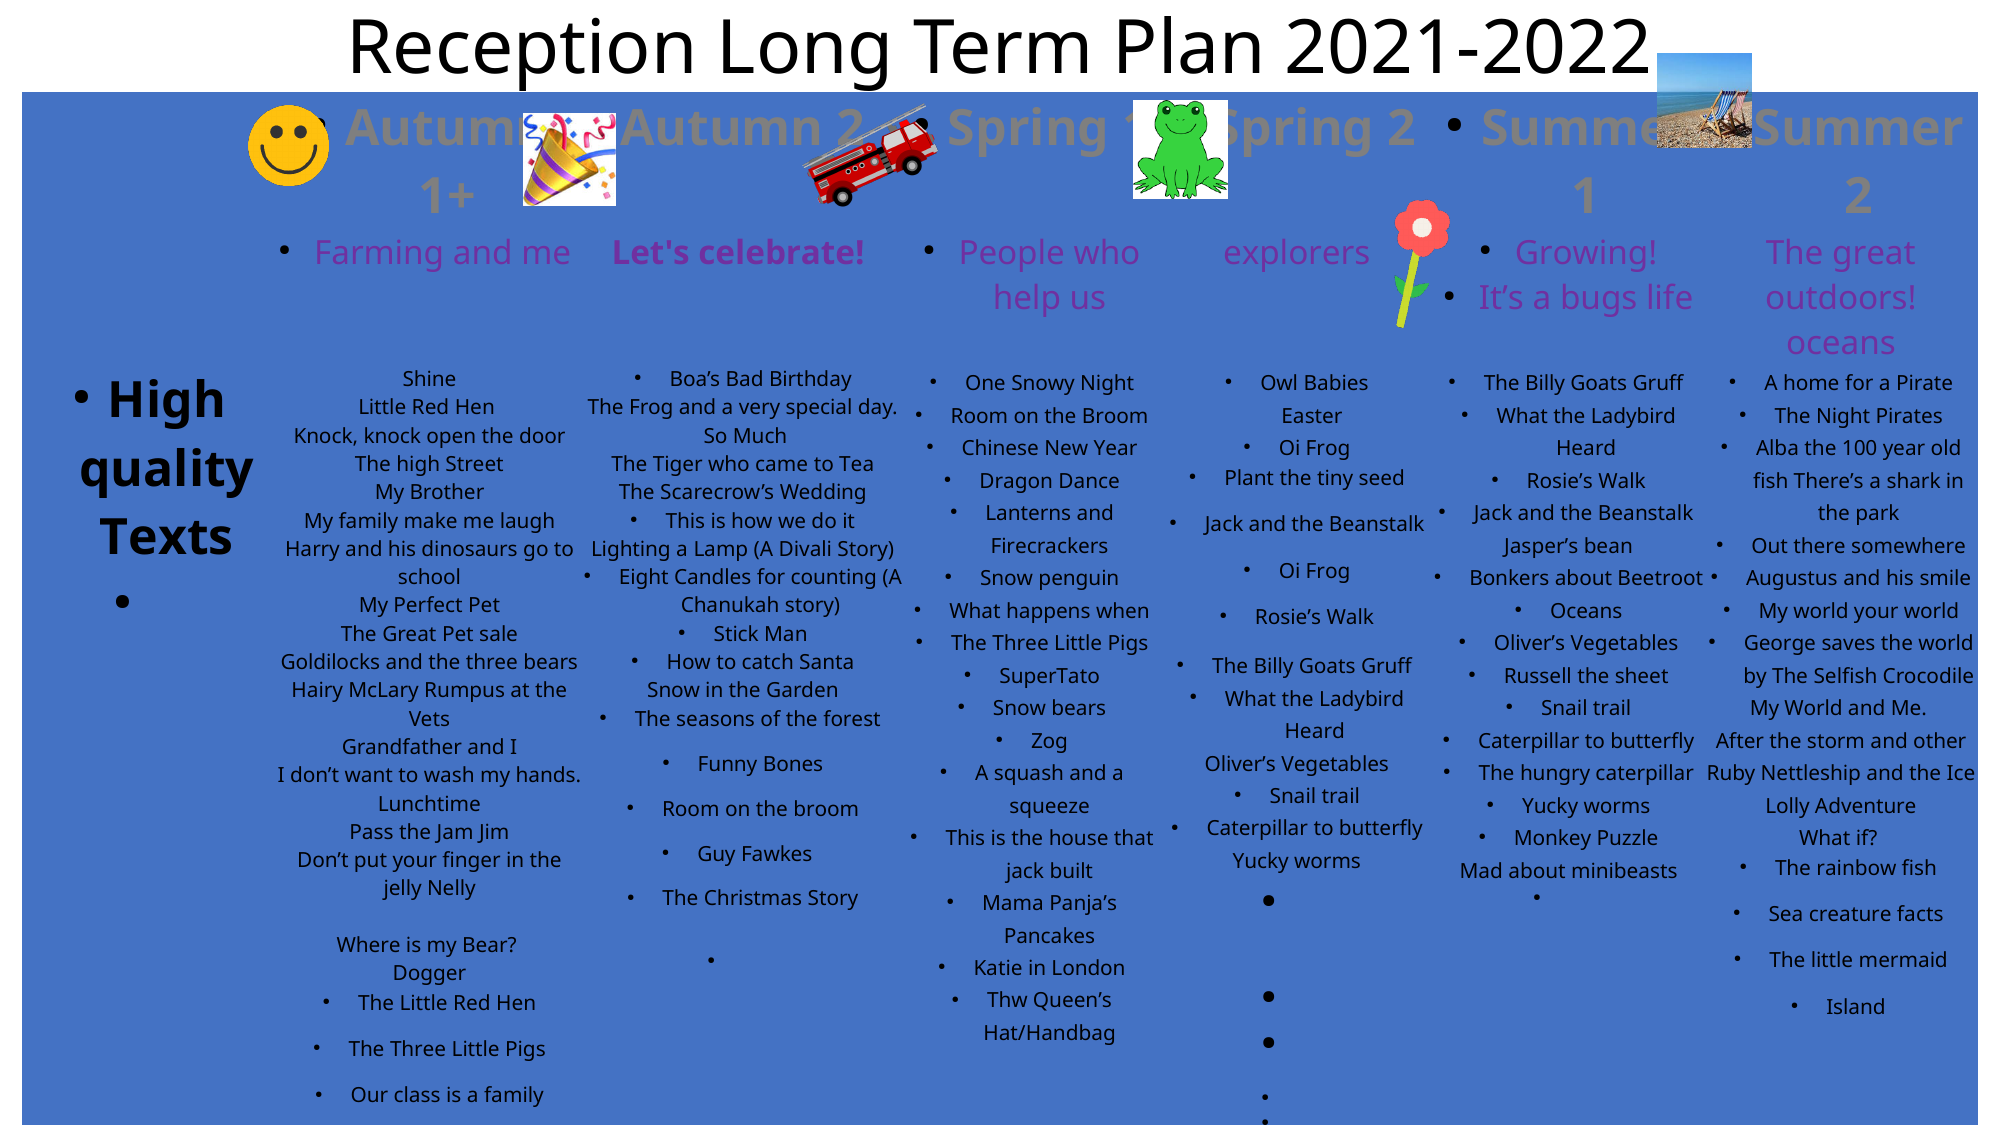

Reception Long Term Plan 2021-2022
| | Autumn 1+ | Autumn 2 | Spring 1 | Spring 2 | Summer 1 | Summer 2 |
| --- | --- | --- | --- | --- | --- | --- |
| | Farming and me | Let's celebrate! | People who help us | explorers | Growing! It’s a bugs life | The great outdoors! oceans |
| High quality Texts | Shine Little Red Hen Knock, knock open the door The high Street My Brother My family make me laugh Harry and his dinosaurs go to school My Perfect Pet The Great Pet sale Goldilocks and the three bears Hairy McLary Rumpus at the Vets Grandfather and I I don’t want to wash my hands. Lunchtime Pass the Jam Jim Don’t put your finger in the jelly Nelly Where is my Bear? Dogger The Little Red Hen The Three Little Pigs Our class is a family The enormous turnip Pumpkin Soup The Scarecrows Wedding | Boa’s Bad Birthday The Frog and a very special day. So Much The Tiger who came to Tea The Scarecrow’s Wedding This is how we do it Lighting a Lamp (A Divali Story) Eight Candles for counting (A Chanukah story) Stick Man How to catch Santa Snow in the Garden The seasons of the forest Funny Bones Room on the broom Guy Fawkes The Christmas Story | One Snowy Night Room on the Broom Chinese New Year Dragon Dance Lanterns and Firecrackers Snow penguin What happens when The Three Little Pigs SuperTato Snow bears Zog A squash and a squeeze This is the house that jack built Mama Panja’s Pancakes Katie in London Thw Queen’s Hat/Handbag | Owl Babies Easter Oi Frog Plant the tiny seed Jack and the Beanstalk Oi Frog Rosie’s Walk The Billy Goats Gruff What the Ladybird Heard Oliver’s Vegetables Snail trail Caterpillar to butterfly Yucky worms | The Billy Goats Gruff What the Ladybird Heard Rosie’s Walk Jack and the Beanstalk Jasper’s bean Bonkers about Beetroot Oceans Oliver’s Vegetables Russell the sheet Snail trail Caterpillar to butterfly The hungry caterpillar Yucky worms Monkey Puzzle Mad about minibeasts | A home for a Pirate The Night Pirates Alba the 100 year old fish There’s a shark in the park Out there somewhere Augustus and his smile My world your world George saves the world by The Selfish Crocodile My World and Me. After the storm and other Ruby Nettleship and the Ice Lolly Adventure What if? The rainbow fish Sea creature facts The little mermaid Island |